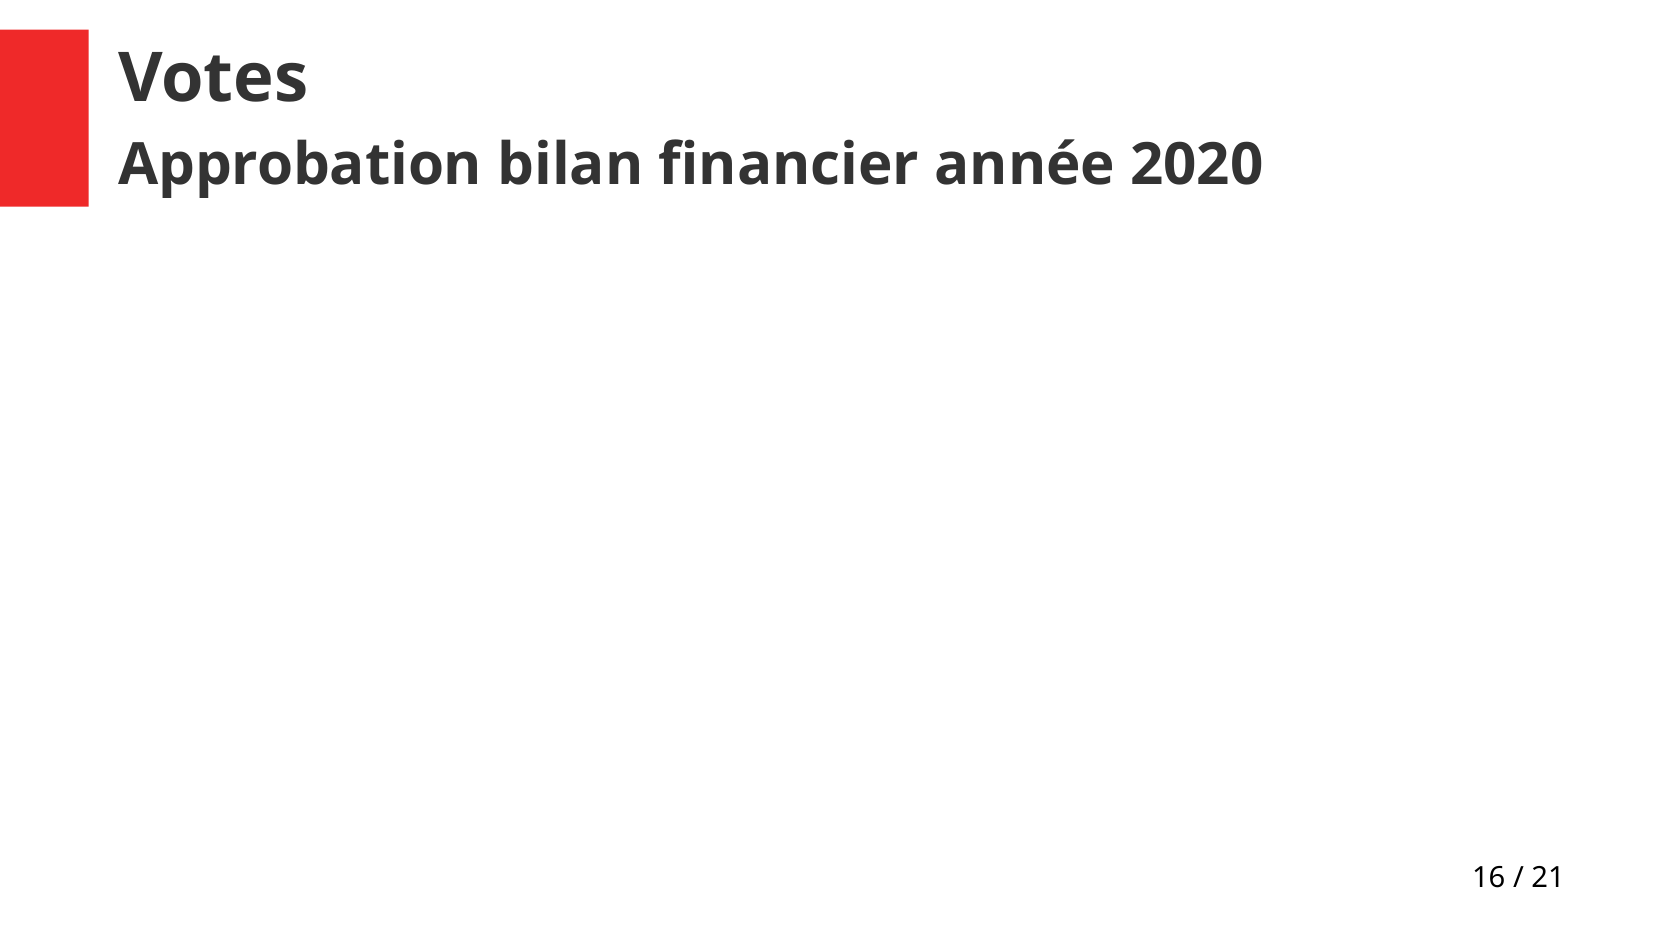

# Votes Approbation bilan financier année 2020
16